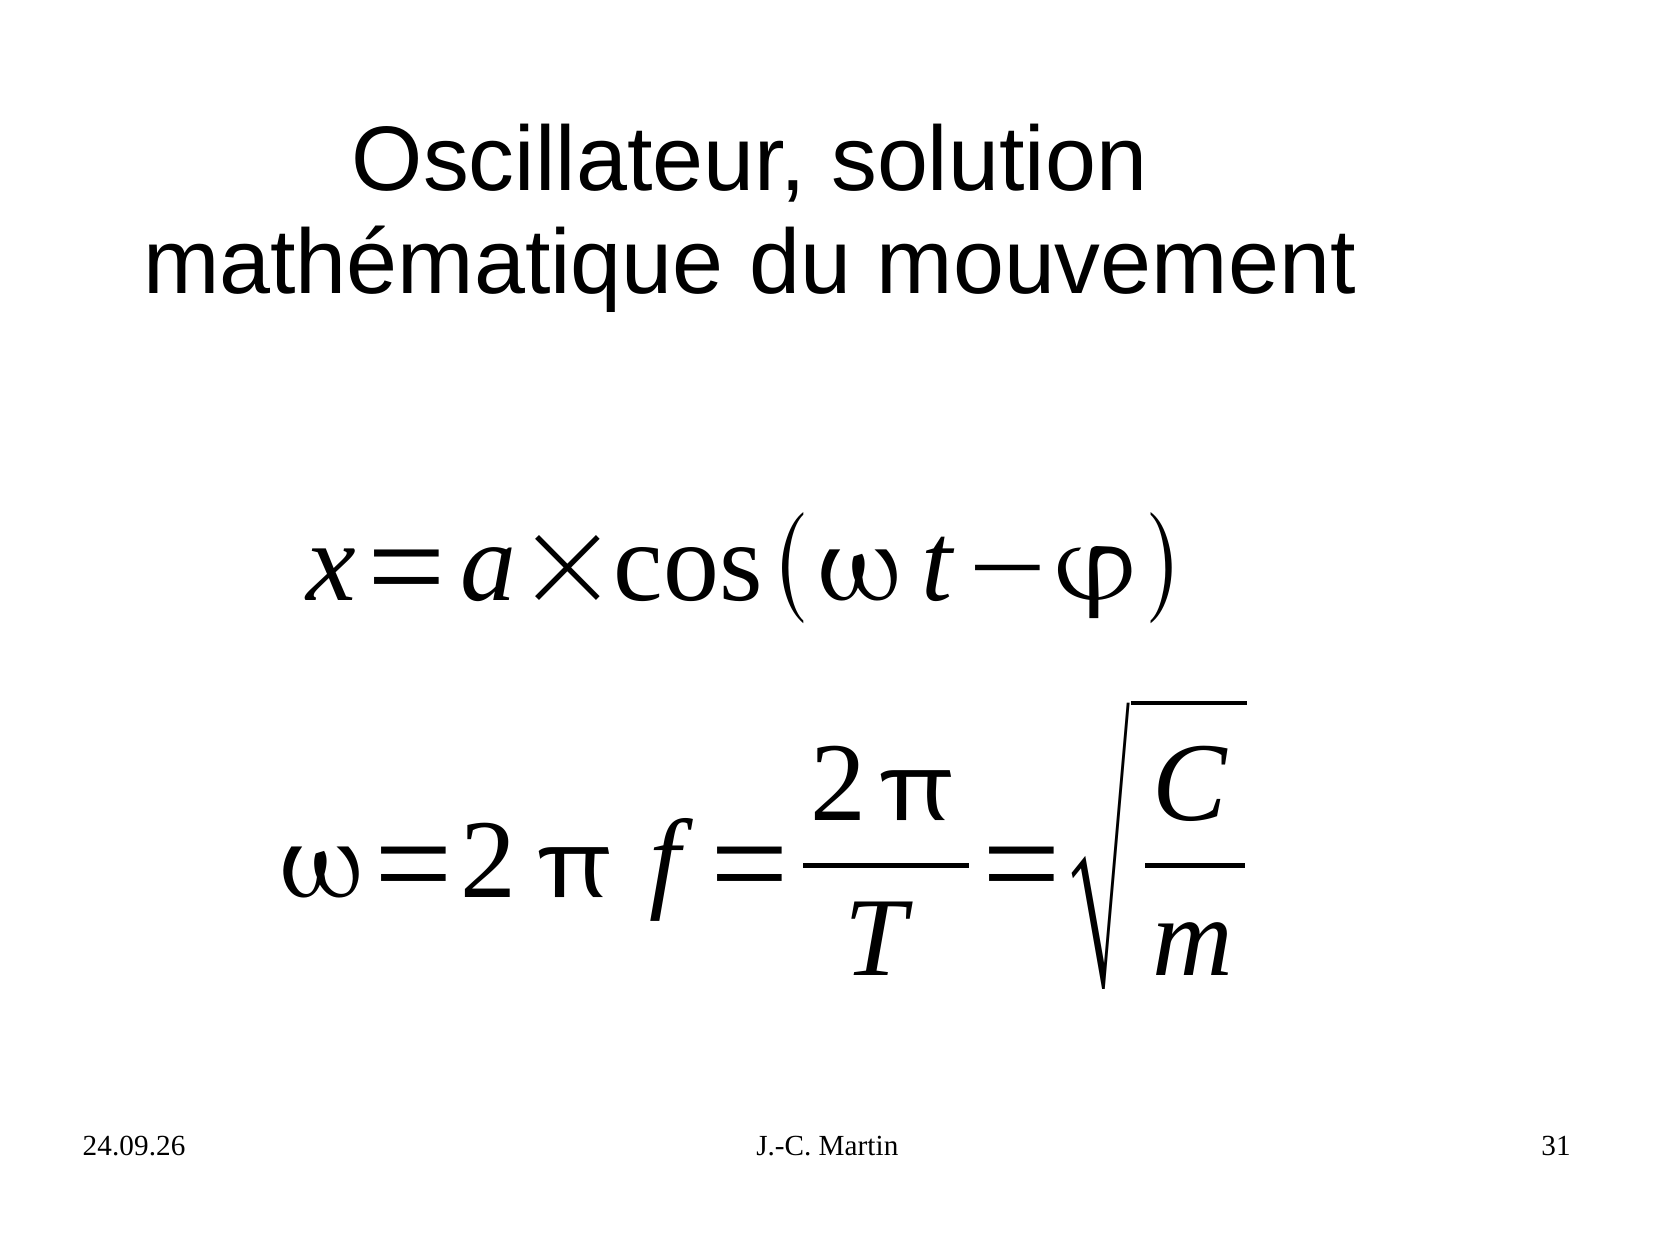

# Oscillateur, solution mathématique du mouvement
J.-C. Martin
31